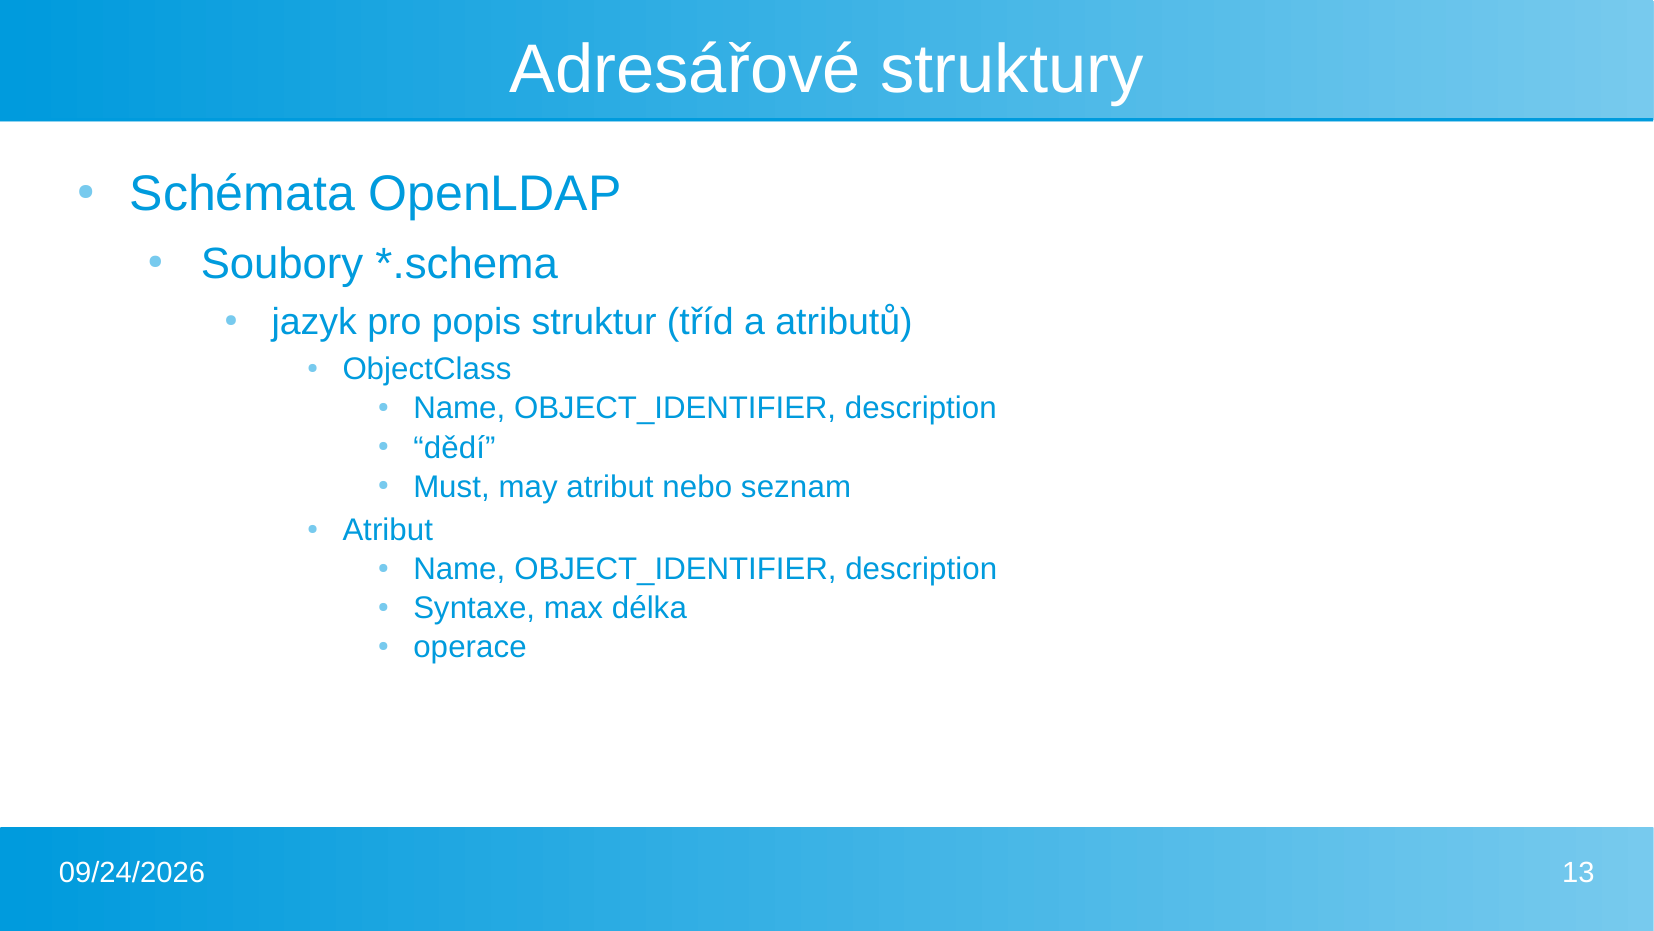

# Adresářové struktury
Schémata OpenLDAP
Soubory *.schema
jazyk pro popis struktur (tříd a atributů)
ObjectClass
Name, OBJECT_IDENTIFIER, description
“dědí”
Must, may atribut nebo seznam
Atribut
Name, OBJECT_IDENTIFIER, description
Syntaxe, max délka
operace
13